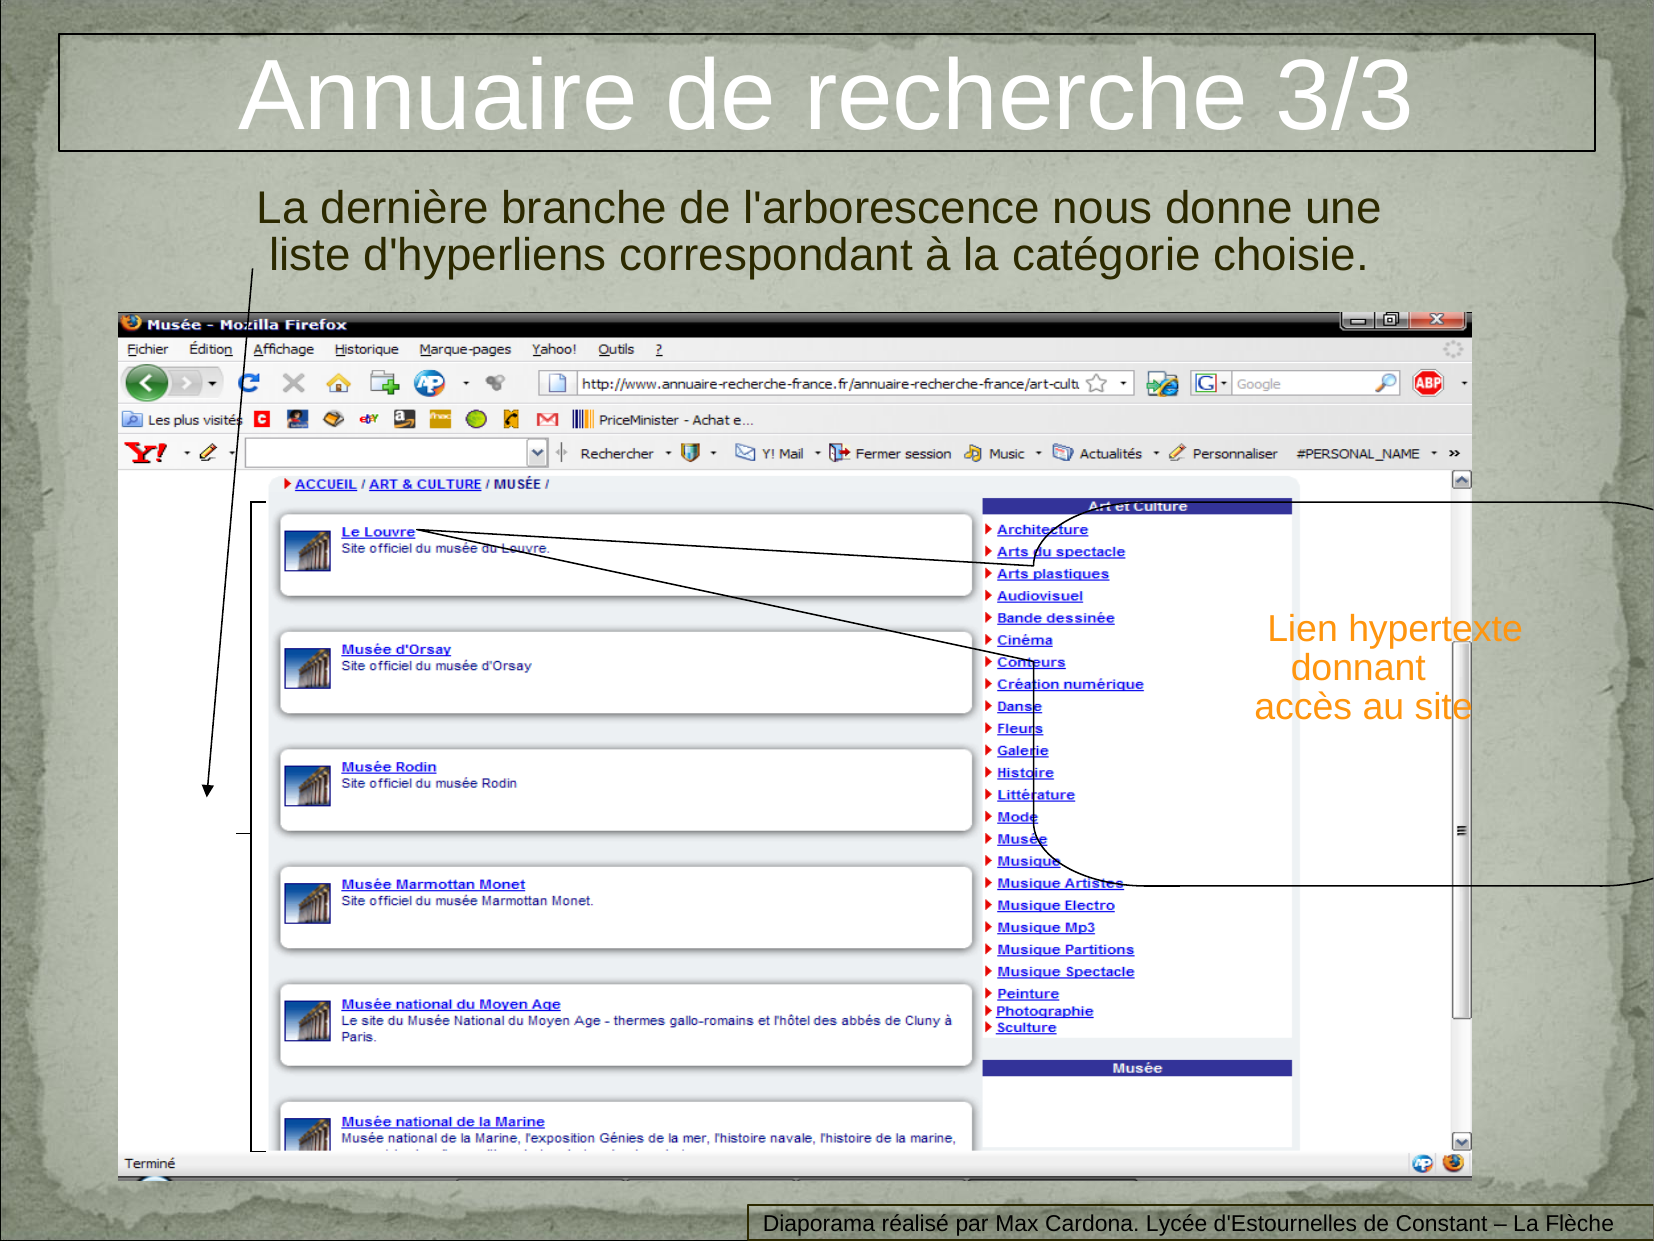

Annuaire de recherche 3/3
La dernière branche de l'arborescence nous donne une liste d'hyperliens correspondant à la catégorie choisie.
 Lien hypertexte
donnant
 accès au site
Diaporama réalisé par Max Cardona. Lycée d'Estournelles de Constant – La Flèche